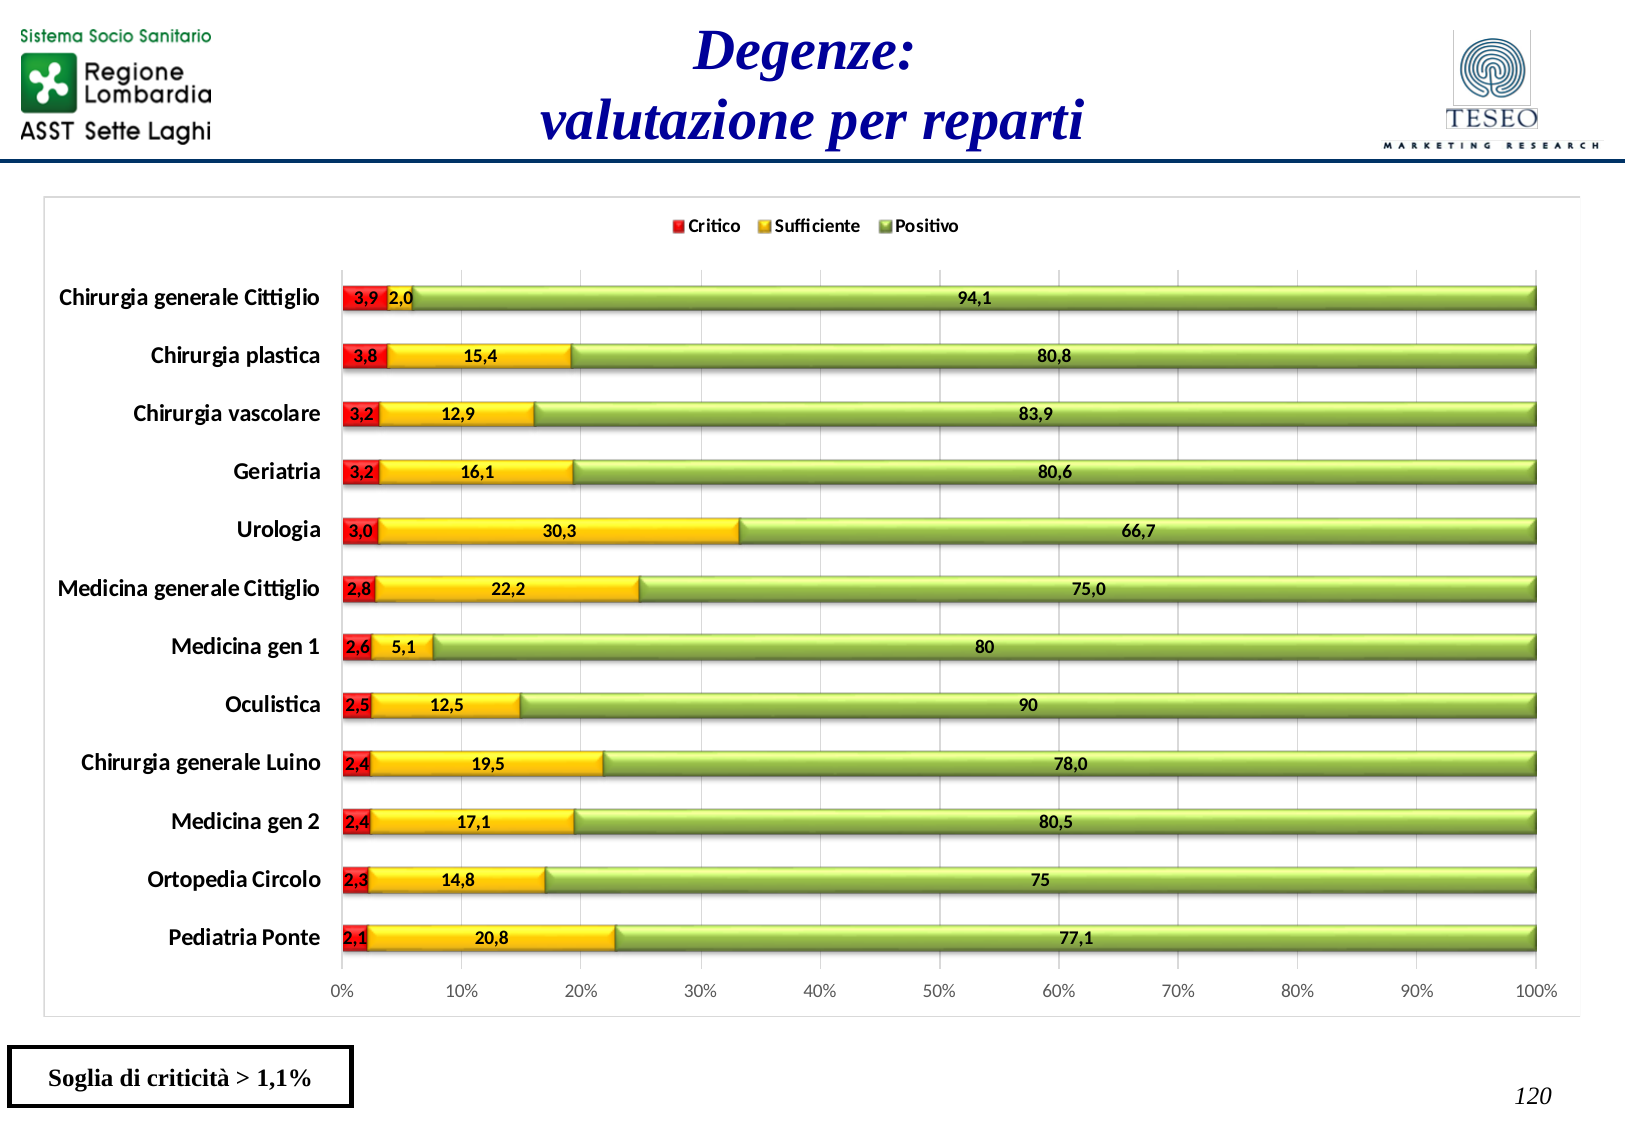

Degenze:
valutazione per reparti
Soglia di criticità > 1,1%